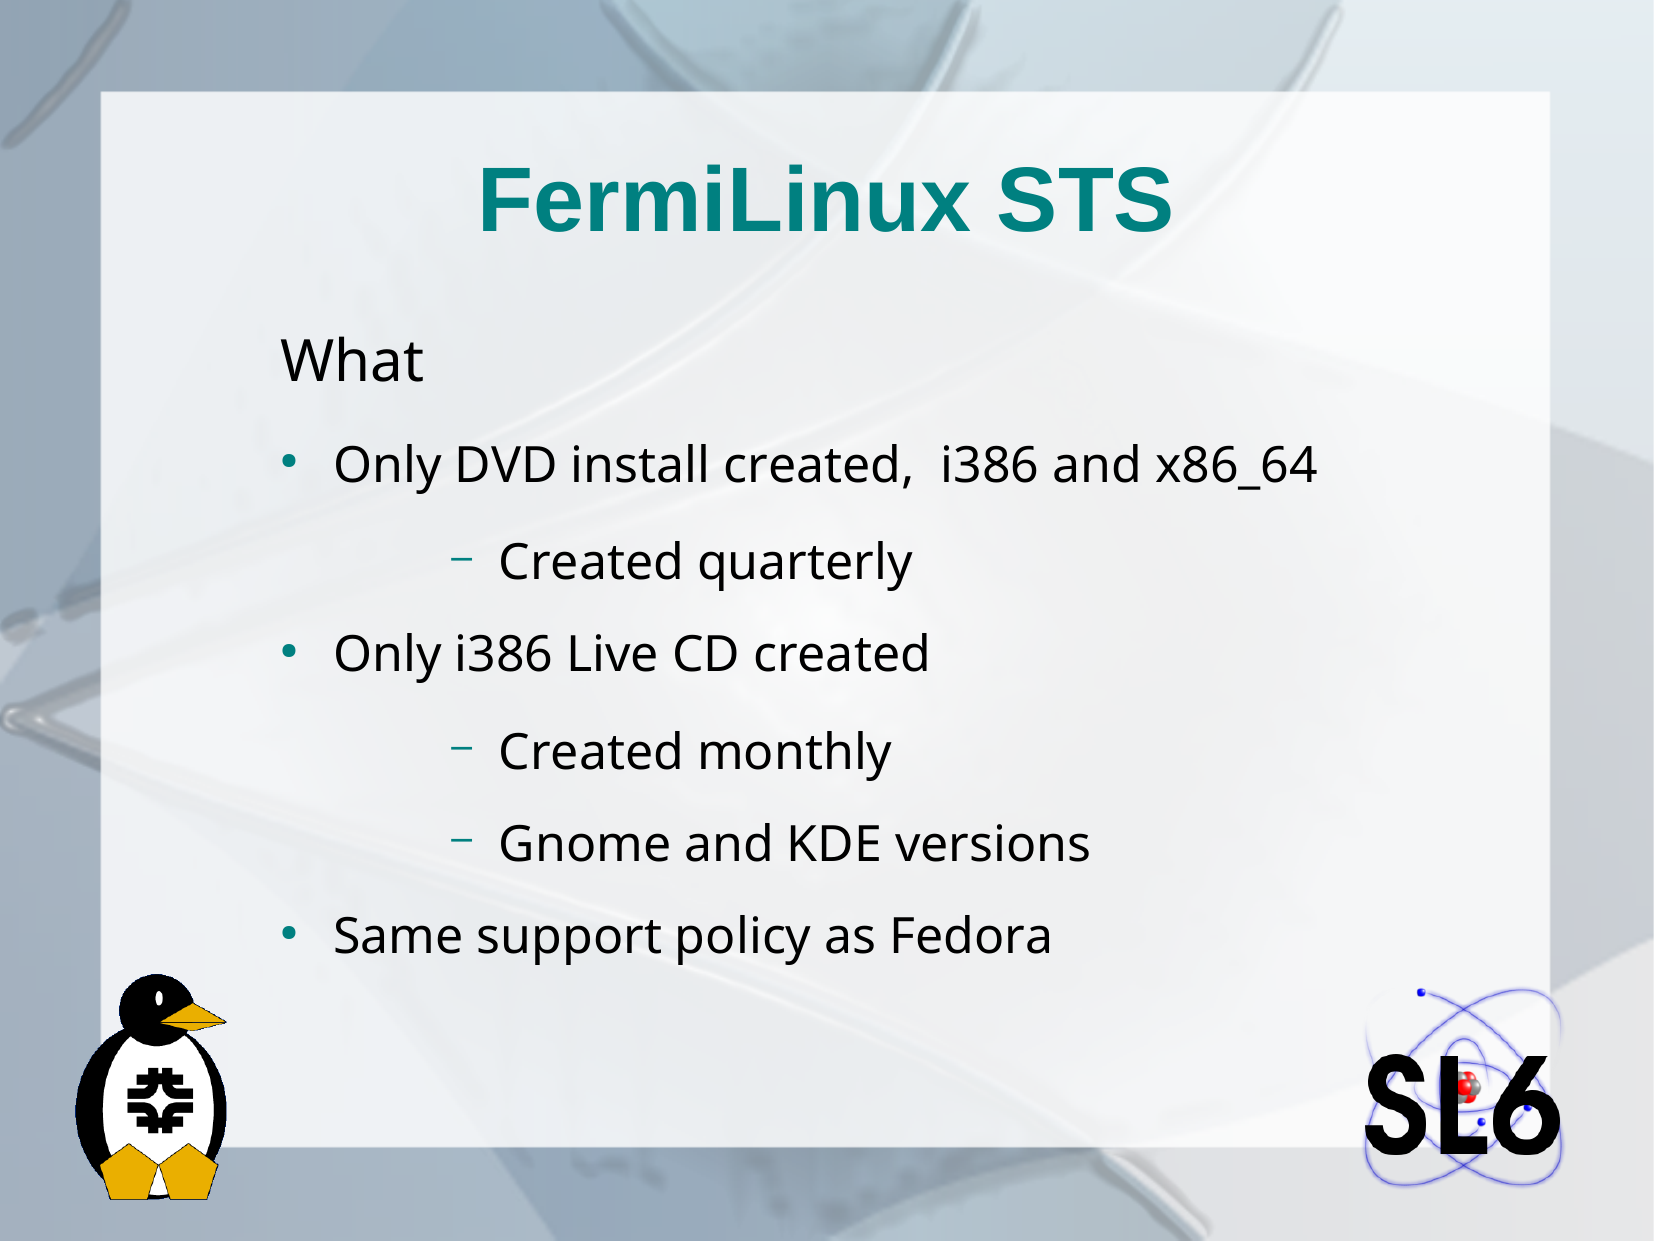

# FermiLinux STS
What
Only DVD install created, i386 and x86_64
Created quarterly
Only i386 Live CD created
Created monthly
Gnome and KDE versions
Same support policy as Fedora